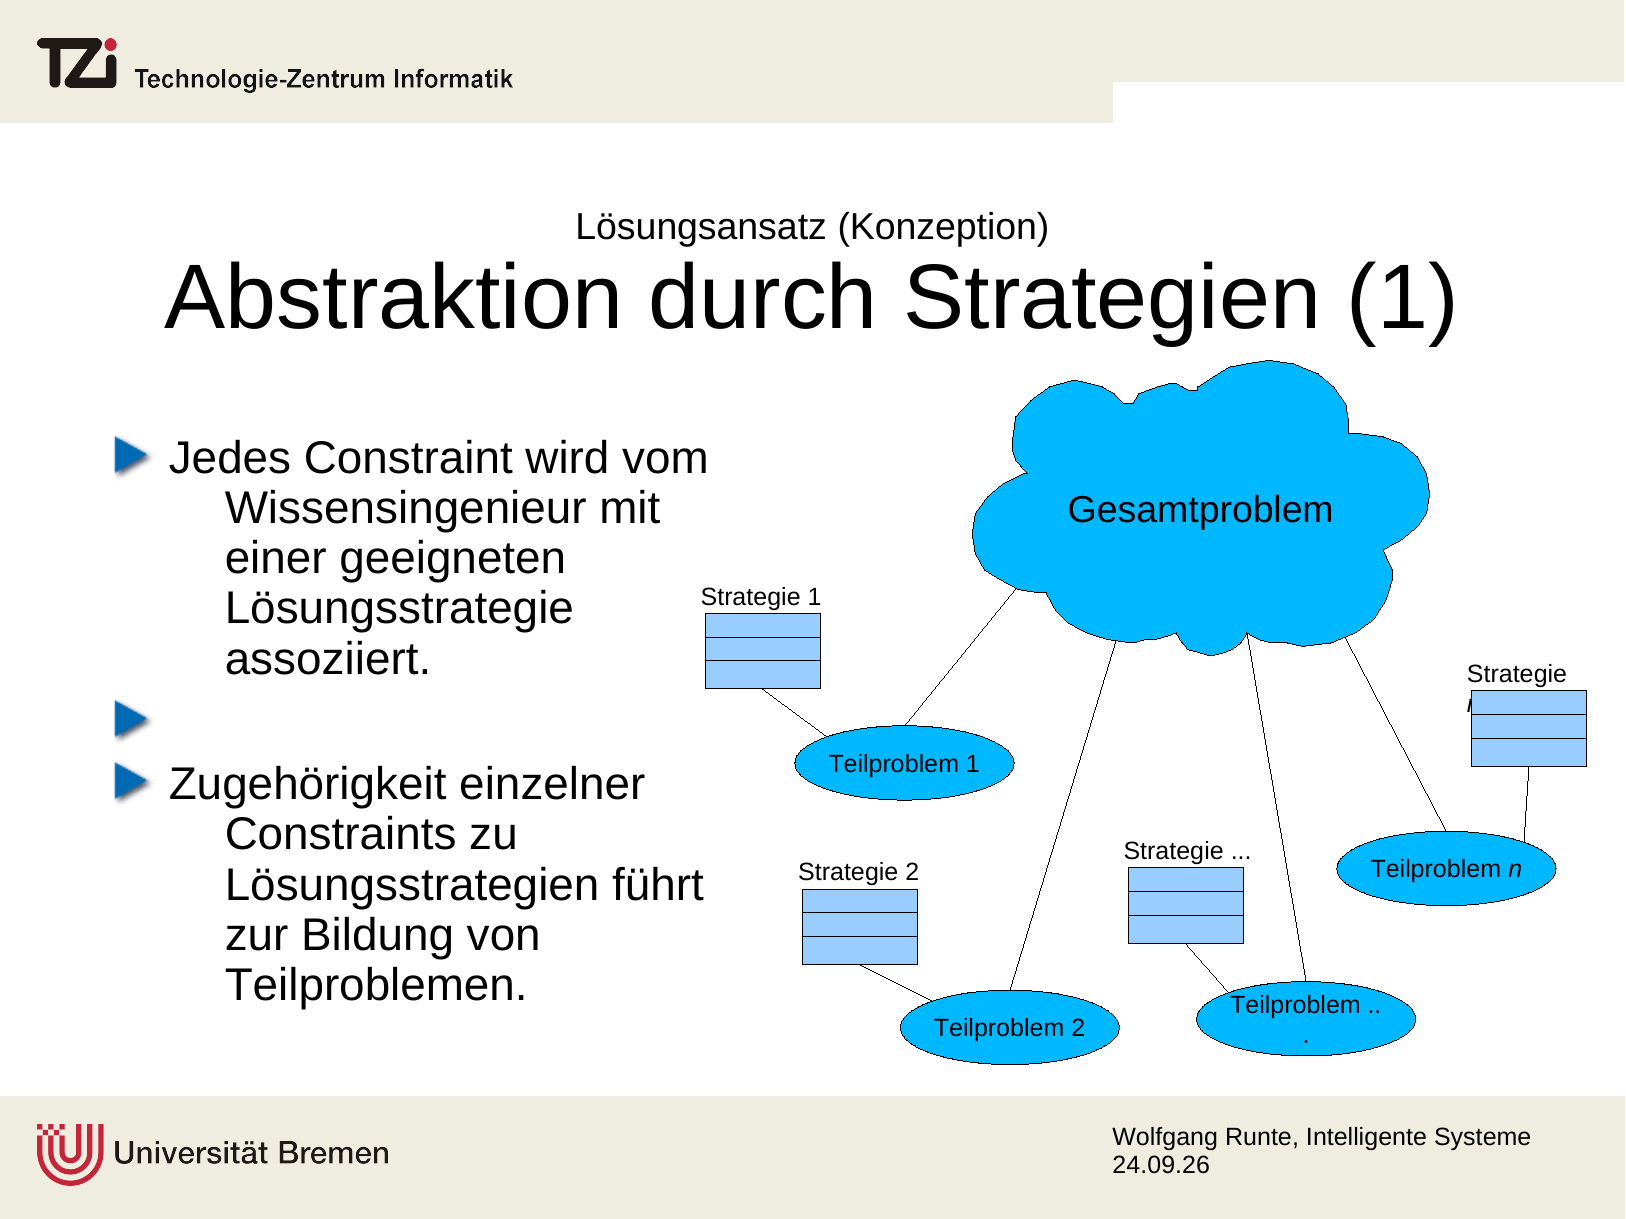

# Lösungsansatz (Konzeption) Abstraktion durch Strategien (1)
Gesamtproblem
Jedes Constraint wird vom Wissensingenieur mit einer geeigneten Lösungsstrategie assoziiert.
Zugehörigkeit einzelner Constraints zu Lösungsstrategien führt zur Bildung von Teilproblemen.
Strategie 1
Strategie n
Teilproblem 1
Teilproblem n
Strategie ...
Strategie 2
Teilproblem ...
Teilproblem 2